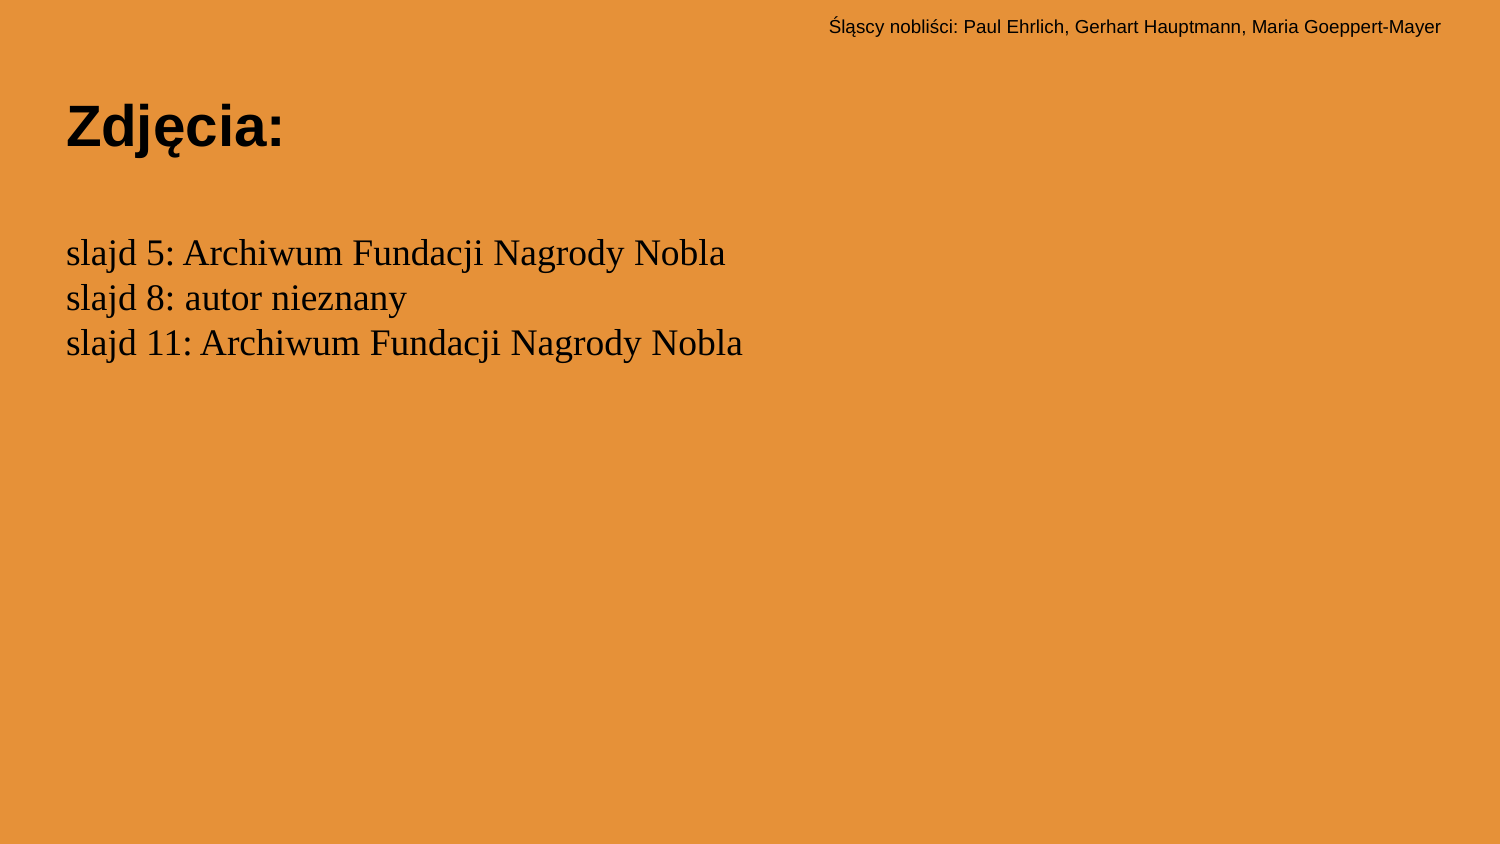

# Zdjęcia: slajd 5: Archiwum Fundacji Nagrody Nobla slajd 8: autor nieznany slajd 11: Archiwum Fundacji Nagrody Nobla